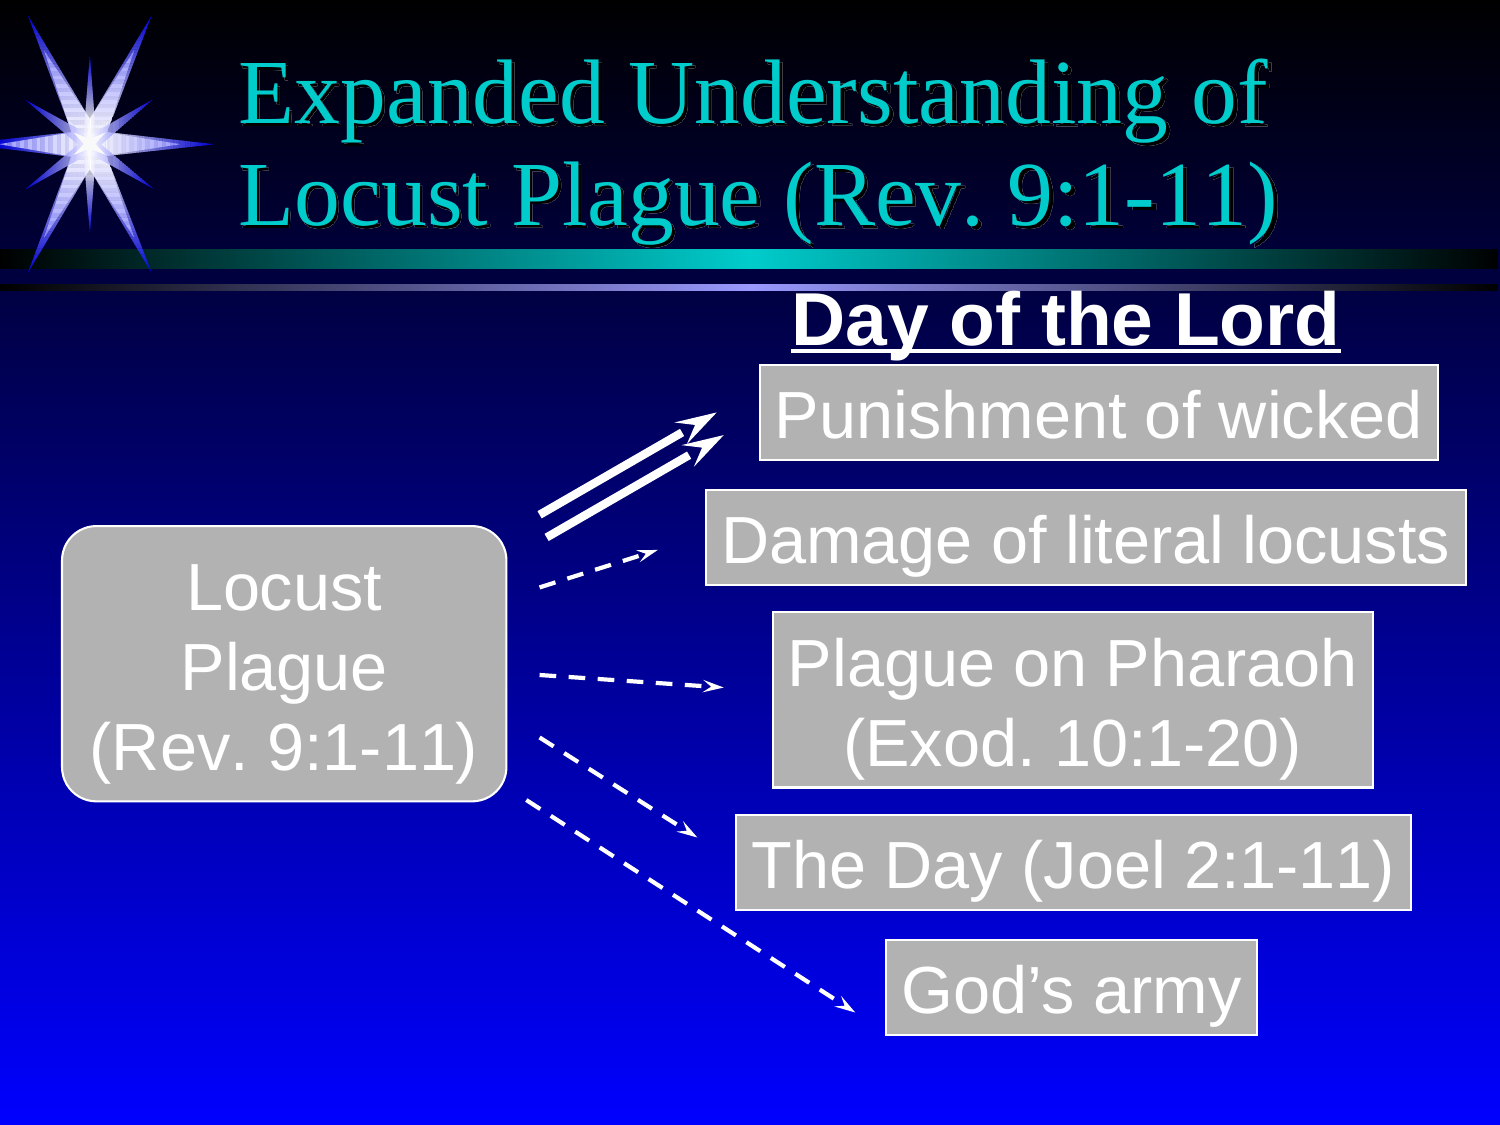

# Expanded Understanding of Locust Plague (Rev. 9:1-11)
Day of the Lord
Punishment of wicked
Damage of literal locusts
Locust
Plague
(Rev. 9:1-11)
Plague on Pharaoh
(Exod. 10:1-20)
The Day (Joel 2:1-11)
God’s army